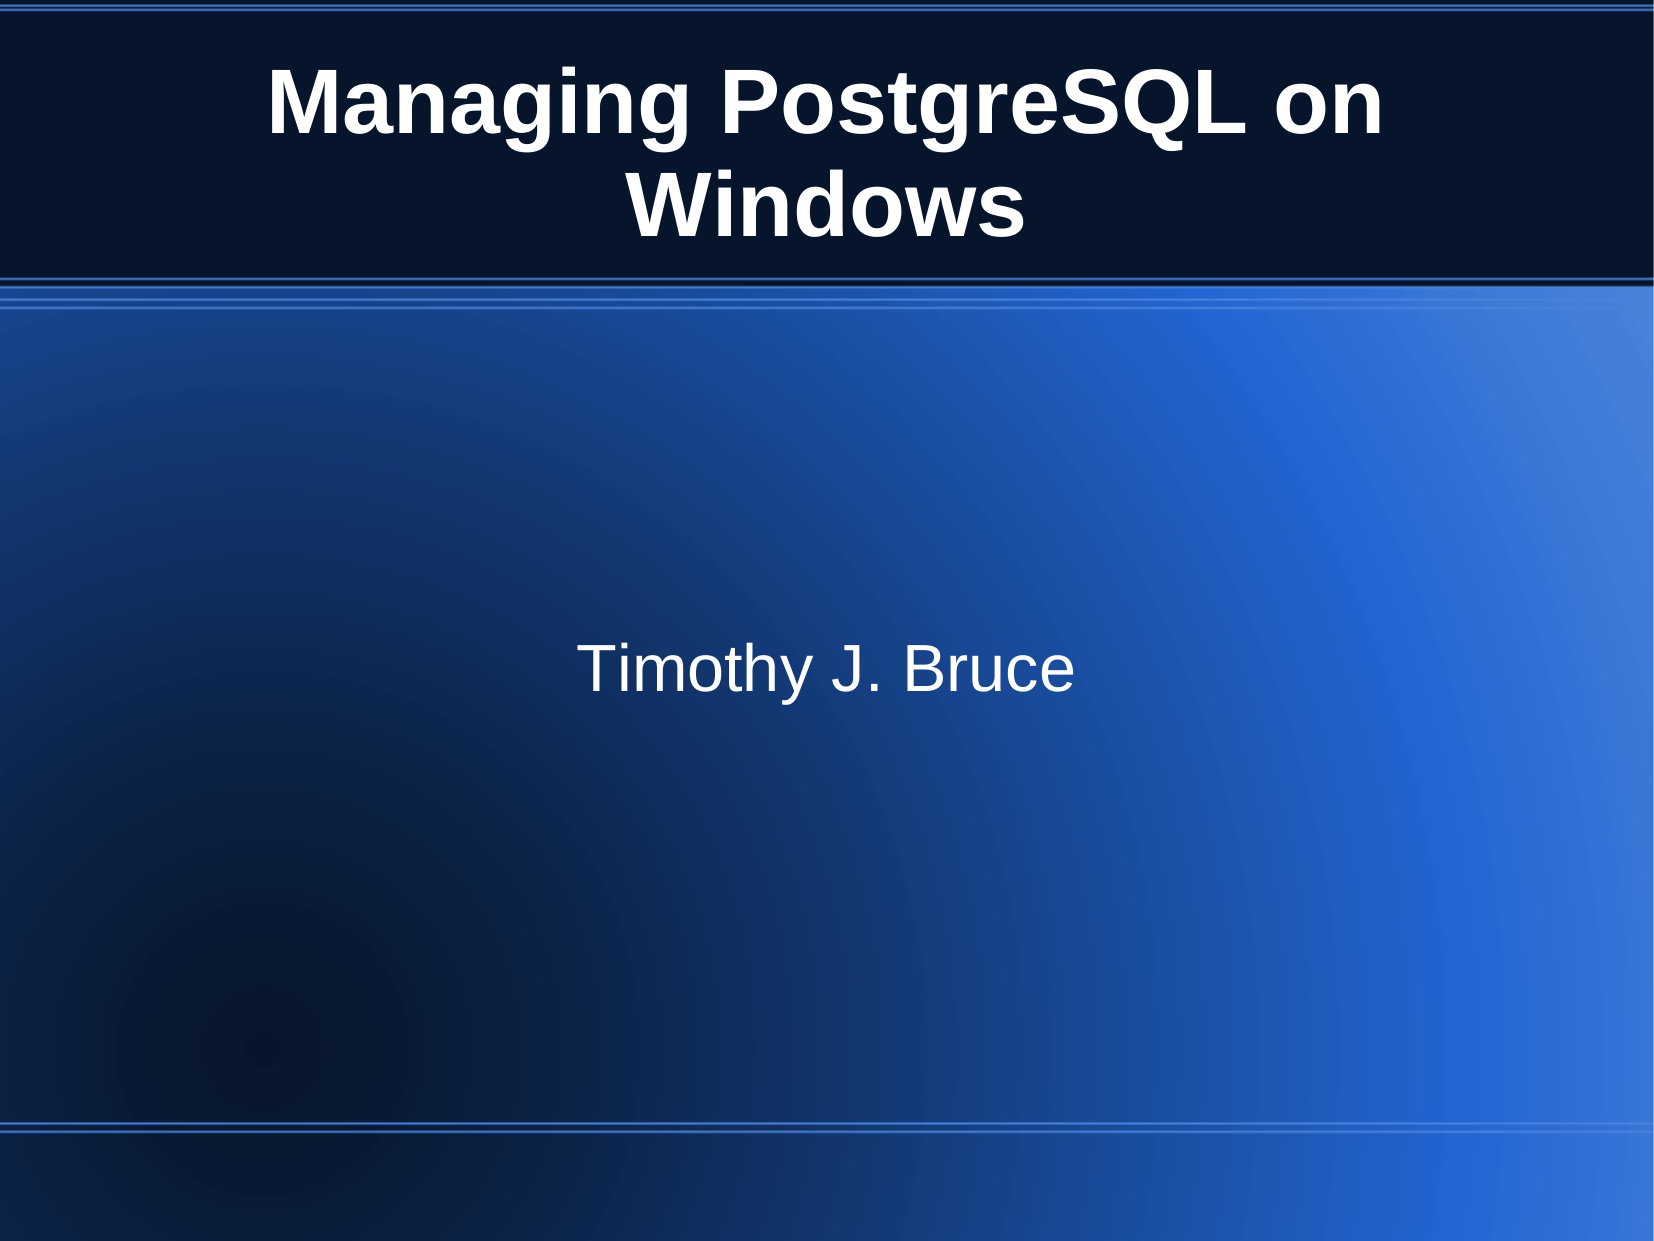

# Managing PostgreSQL on Windows
Timothy J. Bruce